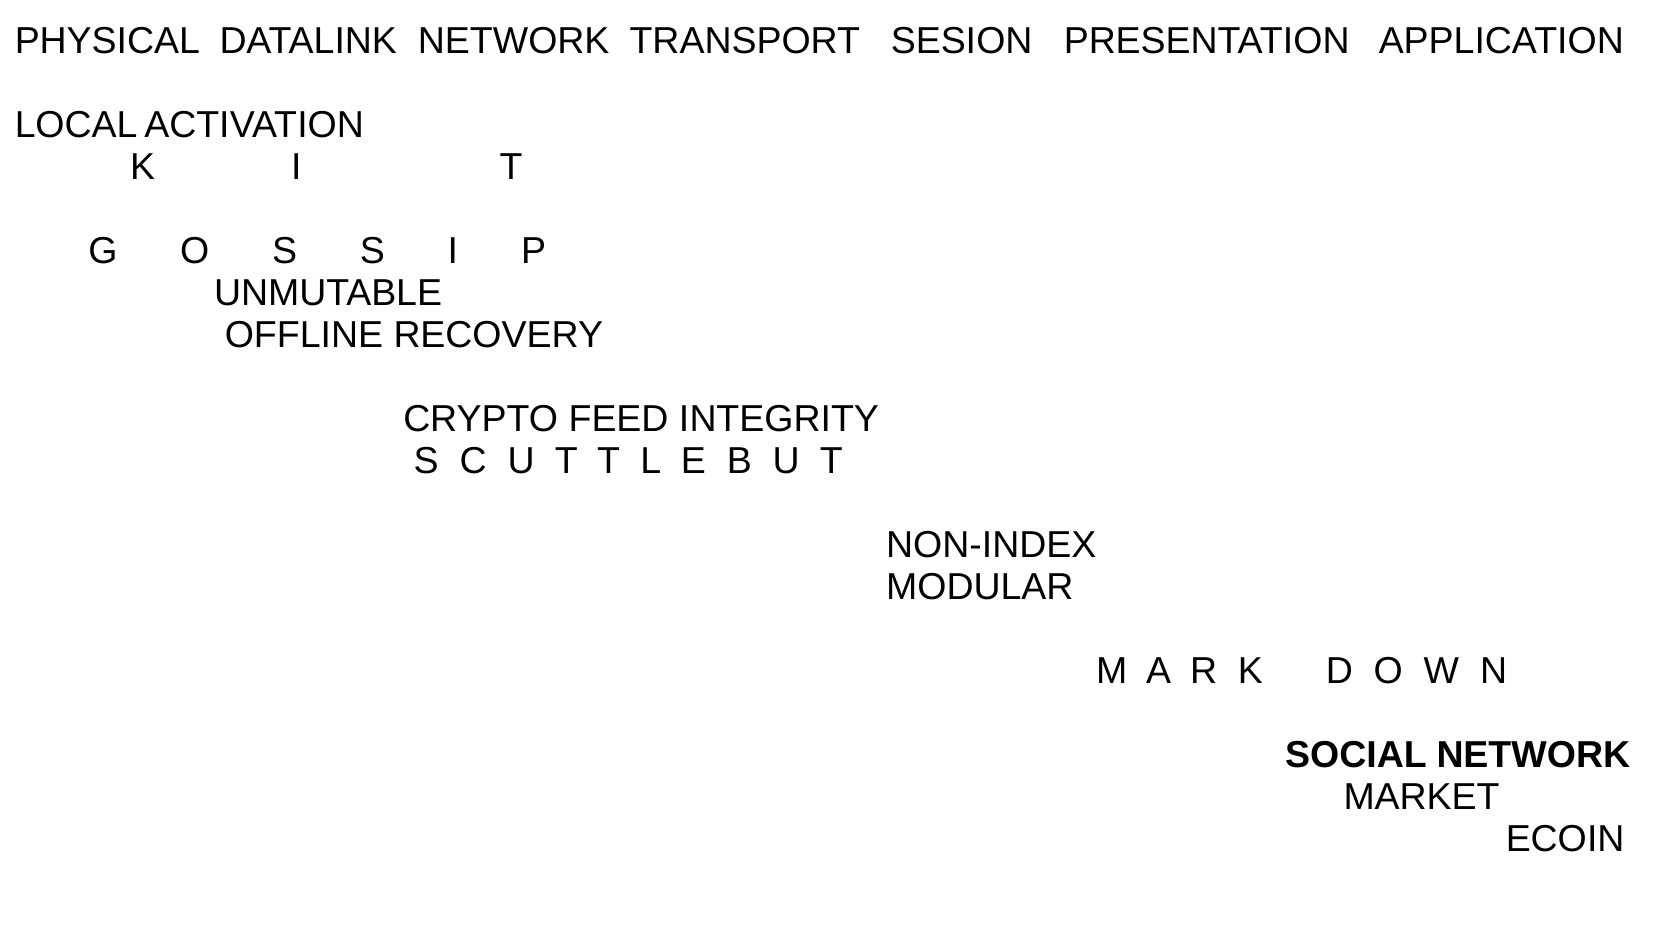

PHYSICAL DATALINK NETWORK TRANSPORT SESION PRESENTATION APPLICATION
LOCAL ACTIVATION
 K I T
 G O S S I P
 UNMUTABLE
 OFFLINE RECOVERY
 CRYPTO FEED INTEGRITY
 S C U T T L E B U T
 NON-INDEX
 MODULAR
 M A R K D O W N
 SOCIAL NETWORK MARKET
 ECOIN